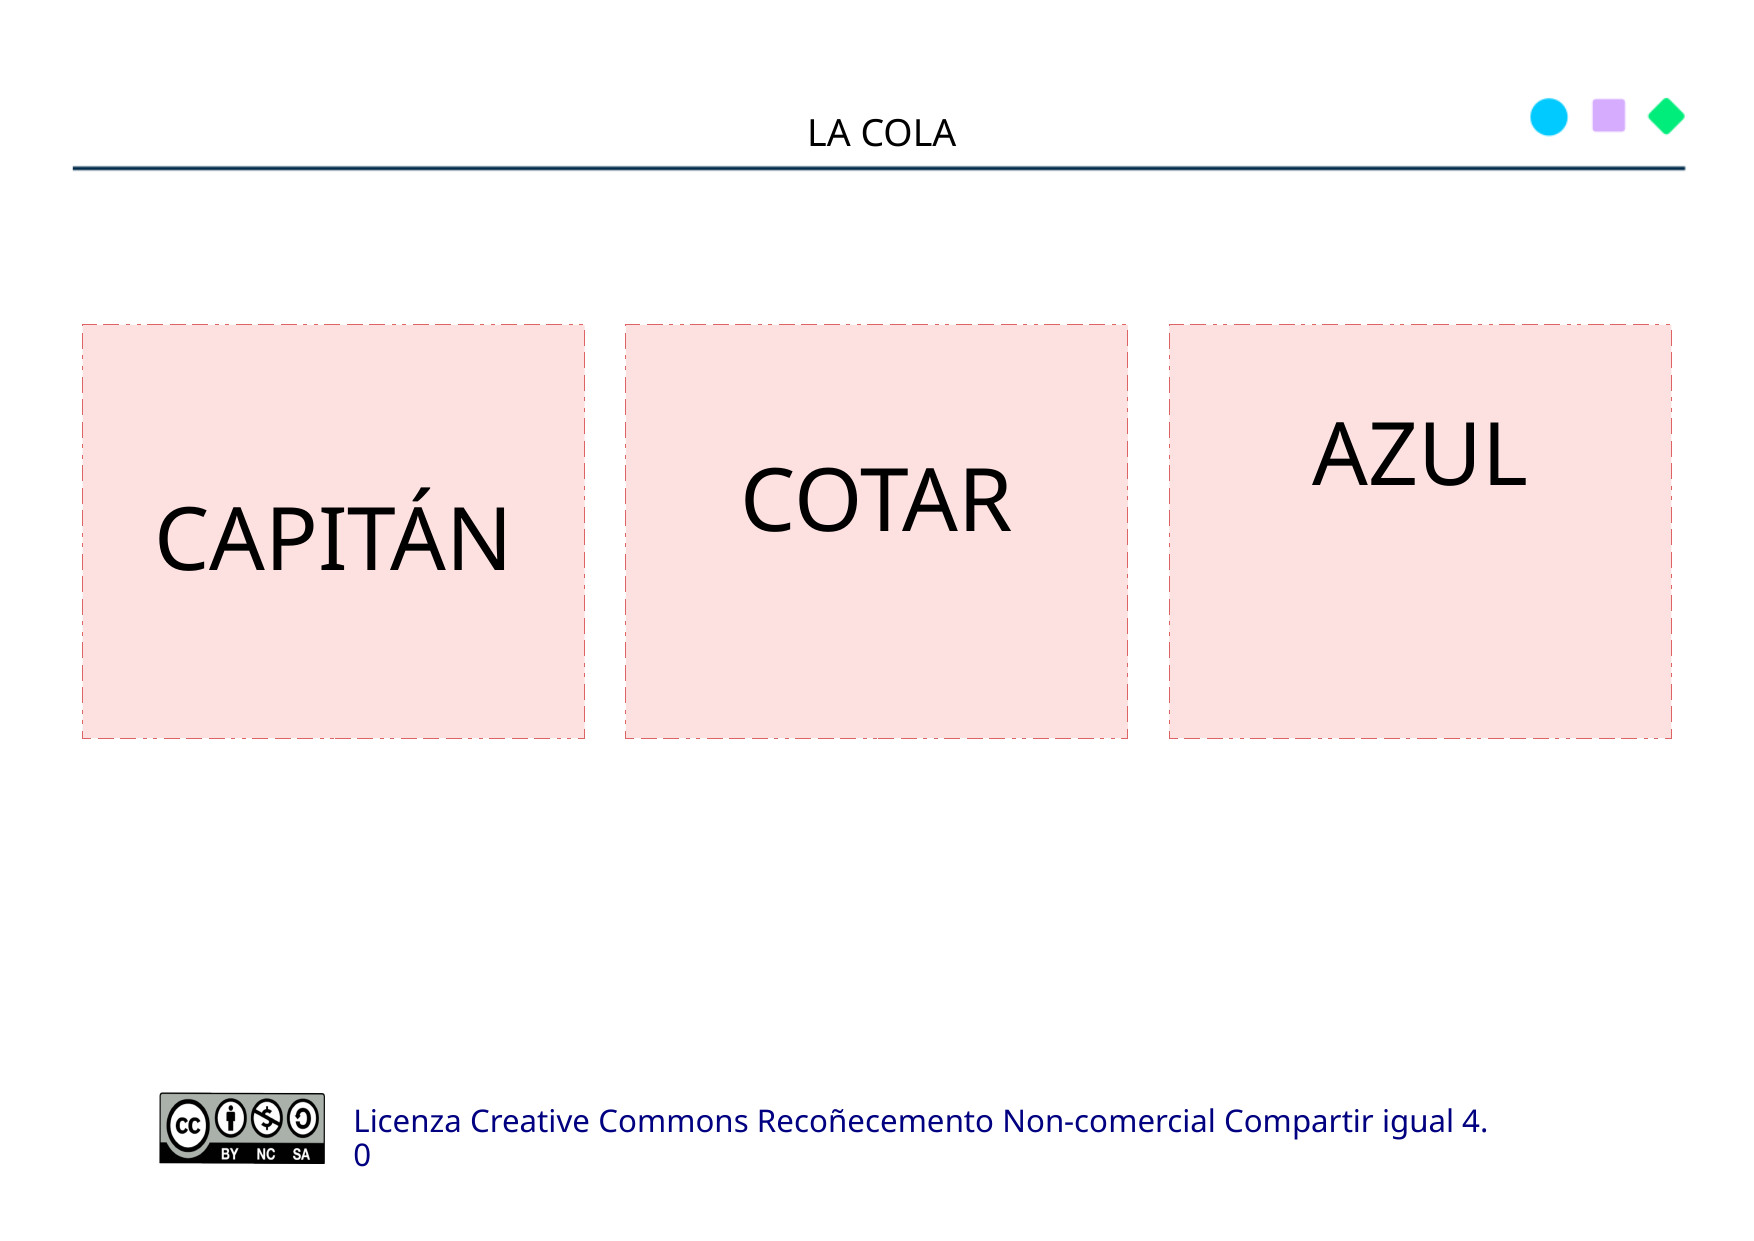

LA COLA
CAPITÁN
COTAR
AZUL
Licenza Creative Commons Recoñecemento Non-comercial Compartir igual 4.0